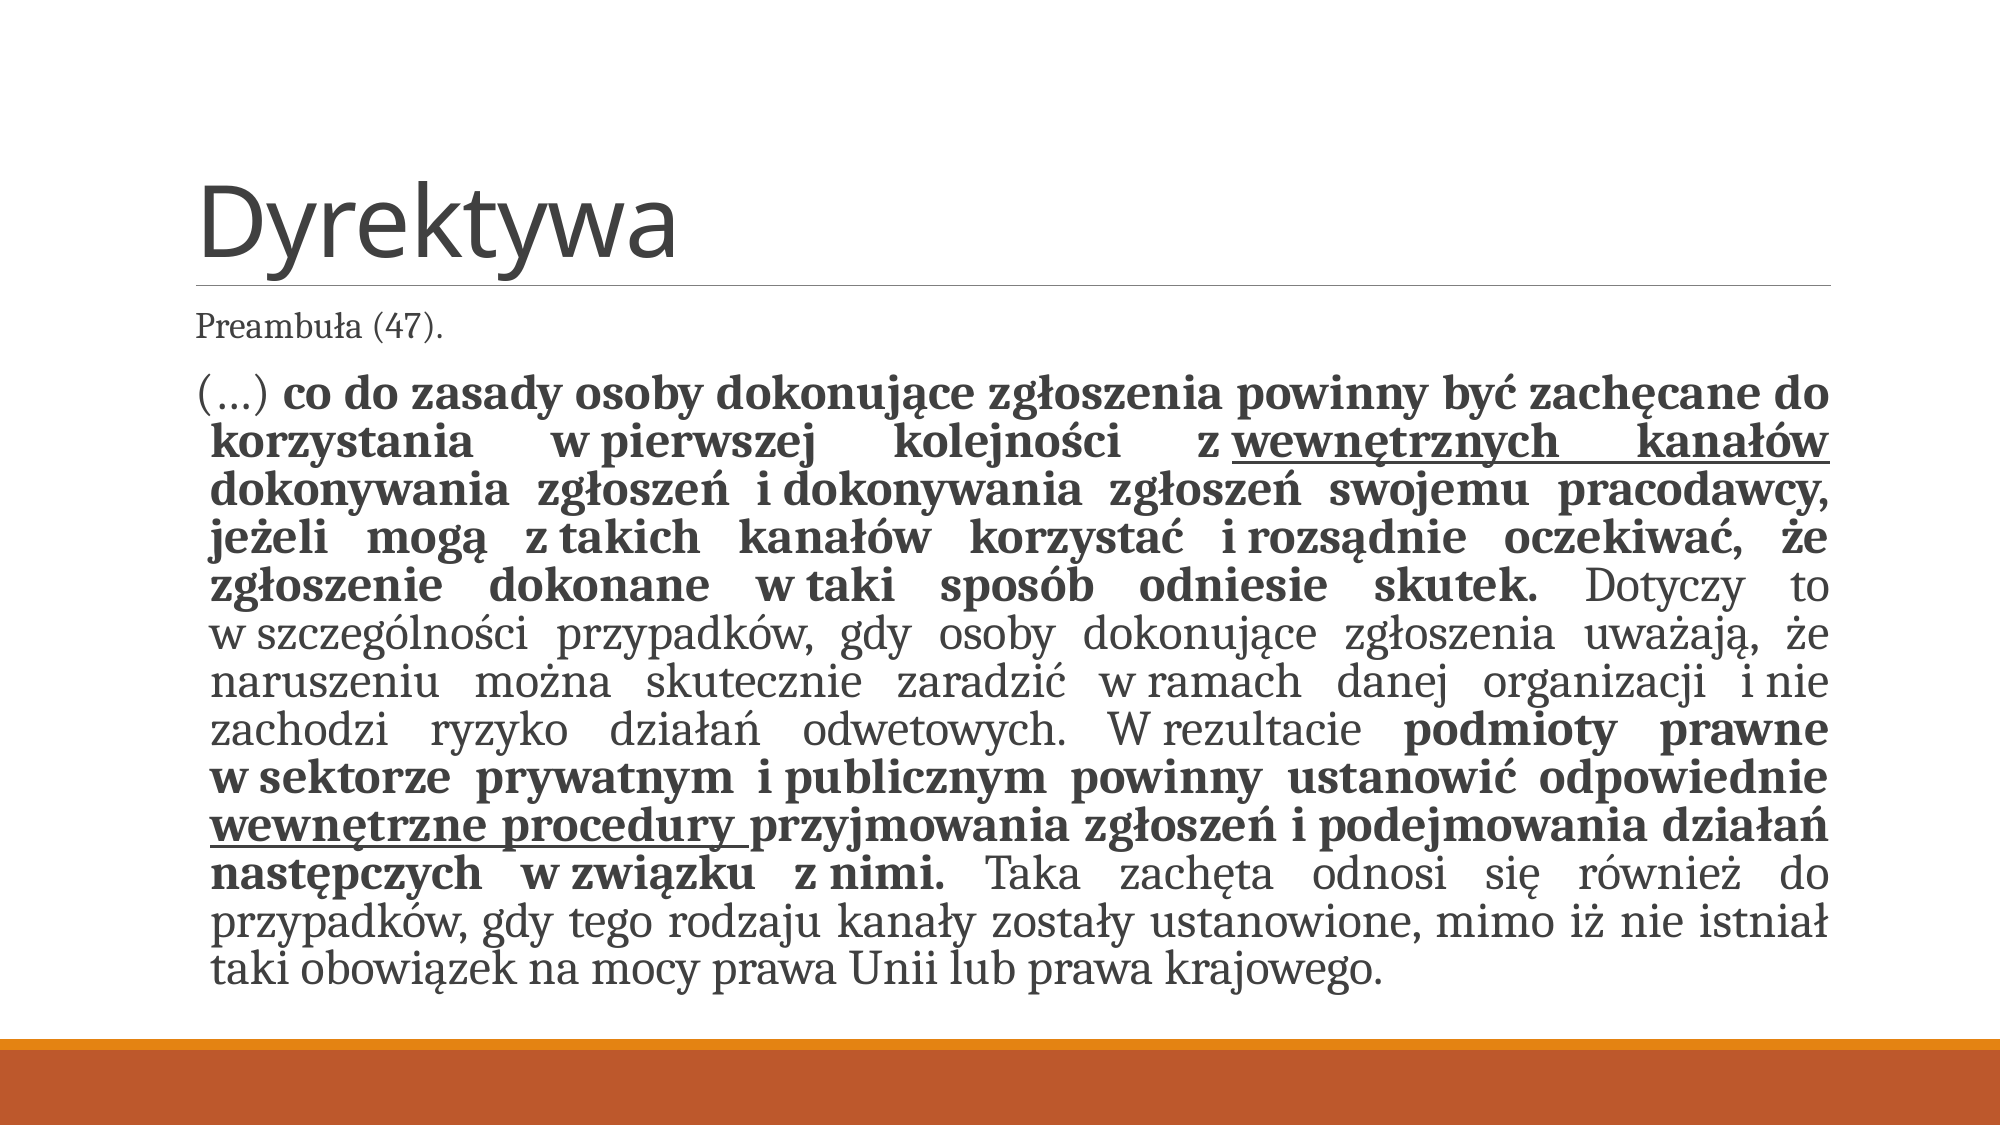

# Dyrektywa
Preambuła (47).
(…) co do zasady osoby dokonujące zgłoszenia powinny być zachęcane do korzystania w pierwszej kolejności z wewnętrznych kanałów dokonywania zgłoszeń i dokonywania zgłoszeń swojemu pracodawcy, jeżeli mogą z takich kanałów korzystać i rozsądnie oczekiwać, że zgłoszenie dokonane w taki sposób odniesie skutek. Dotyczy to w szczególności przypadków, gdy osoby dokonujące zgłoszenia uważają, że naruszeniu można skutecznie zaradzić w ramach danej organizacji i nie zachodzi ryzyko działań odwetowych. W rezultacie podmioty prawne w sektorze prywatnym i publicznym powinny ustanowić odpowiednie wewnętrzne procedury przyjmowania zgłoszeń i podejmowania działań następczych w związku z nimi. Taka zachęta odnosi się również do przypadków, gdy tego rodzaju kanały zostały ustanowione, mimo iż nie istniał taki obowiązek na mocy prawa Unii lub prawa krajowego.